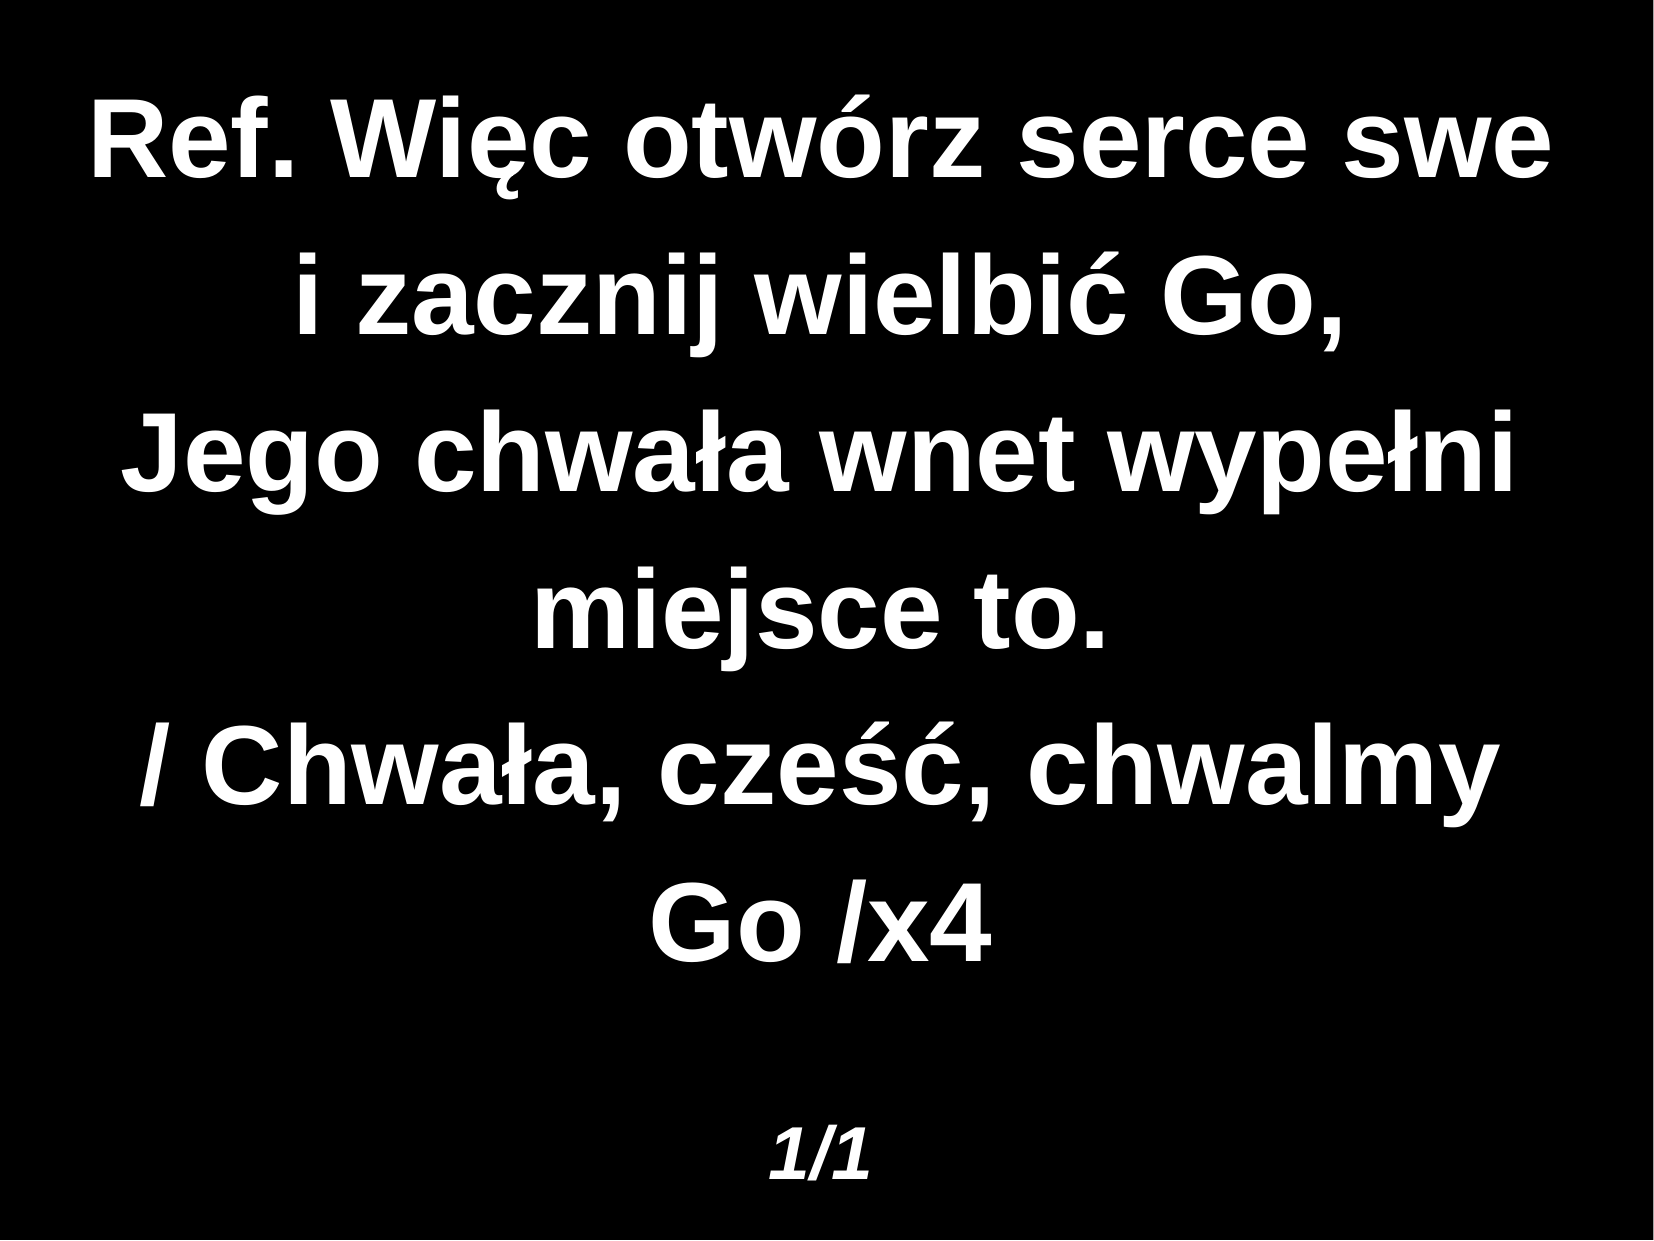

# Ref. Więc otwórz serce swe
i zacznij wielbić Go,
Jego chwała wnet wypełni
miejsce to.
/ Chwała, cześć, chwalmy Go /x4
1/1